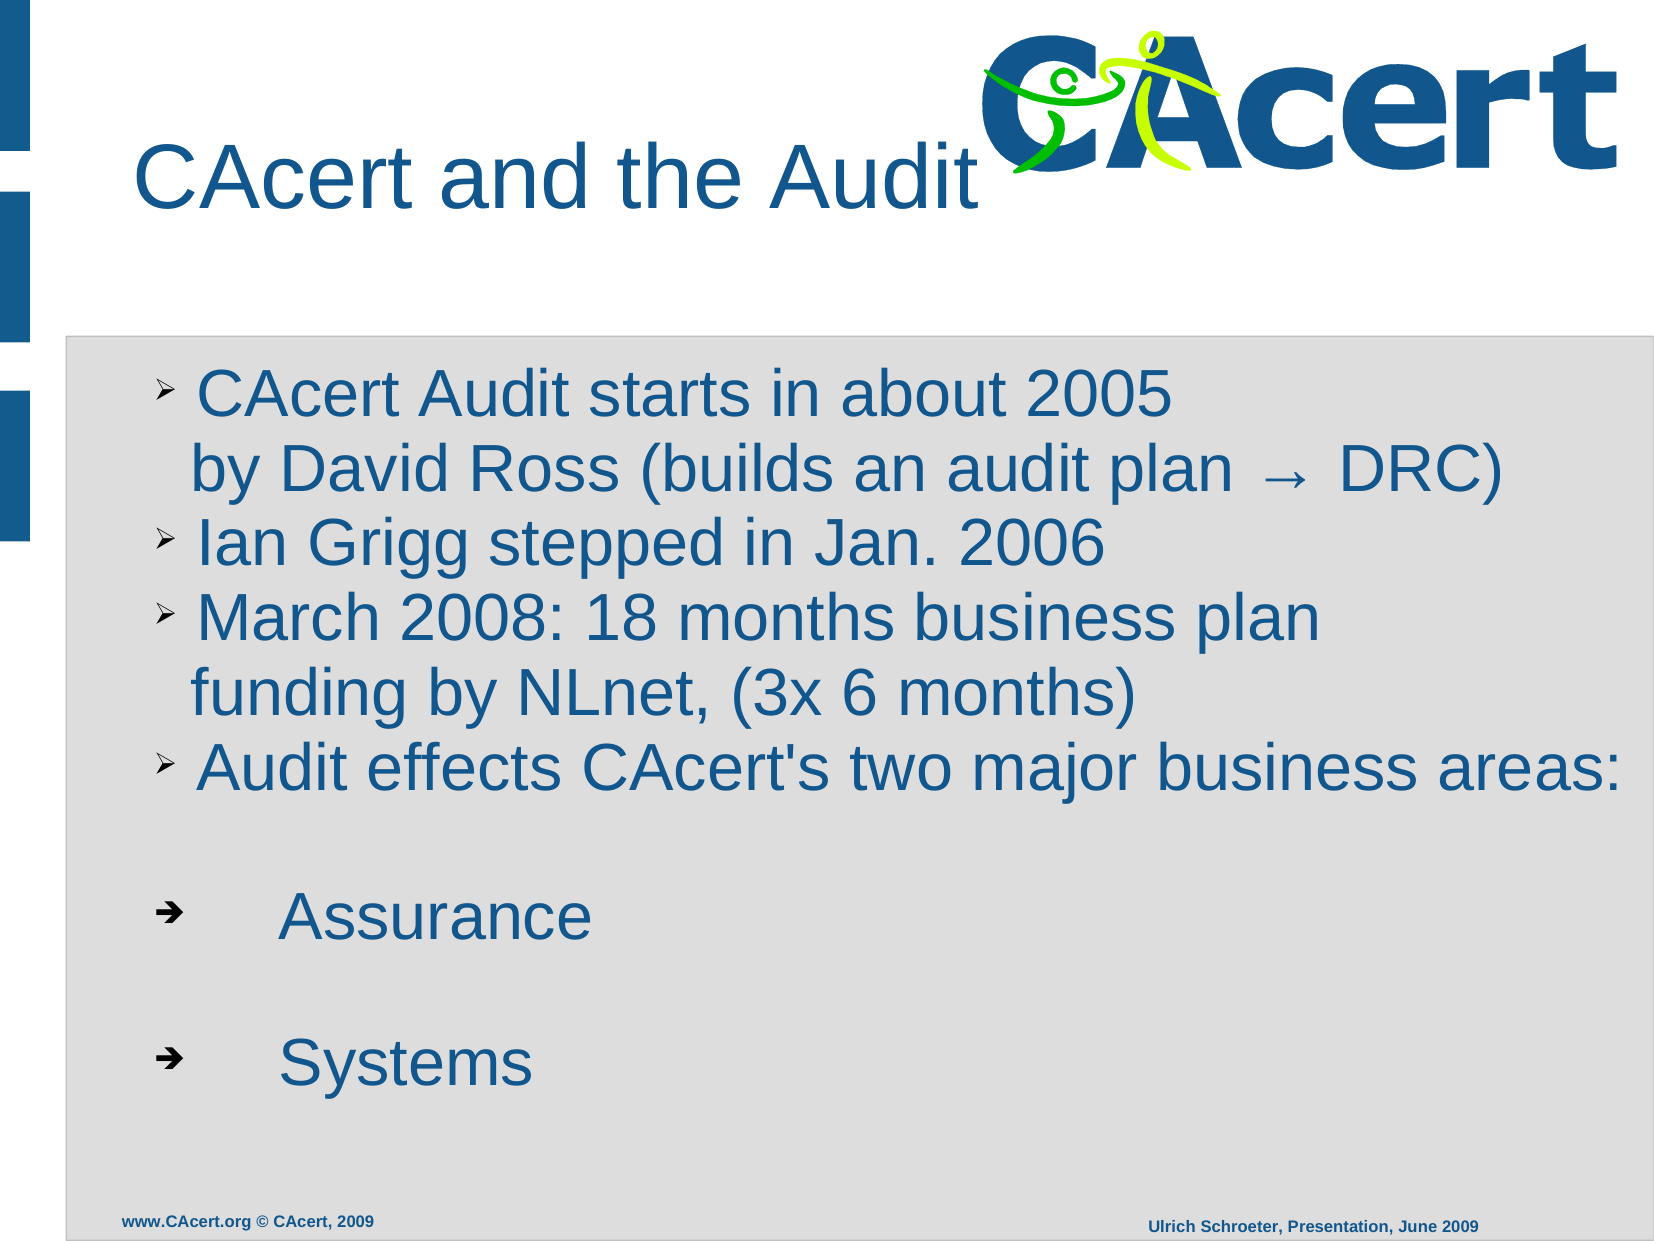

CAcert and the Audit
 CAcert Audit starts in about 2005
 by David Ross (builds an audit plan → DRC)
 Ian Grigg stepped in Jan. 2006
 March 2008: 18 months business plan
 funding by NLnet, (3x 6 months)
 Audit effects CAcert's two major business areas:
 Assurance
 Systems